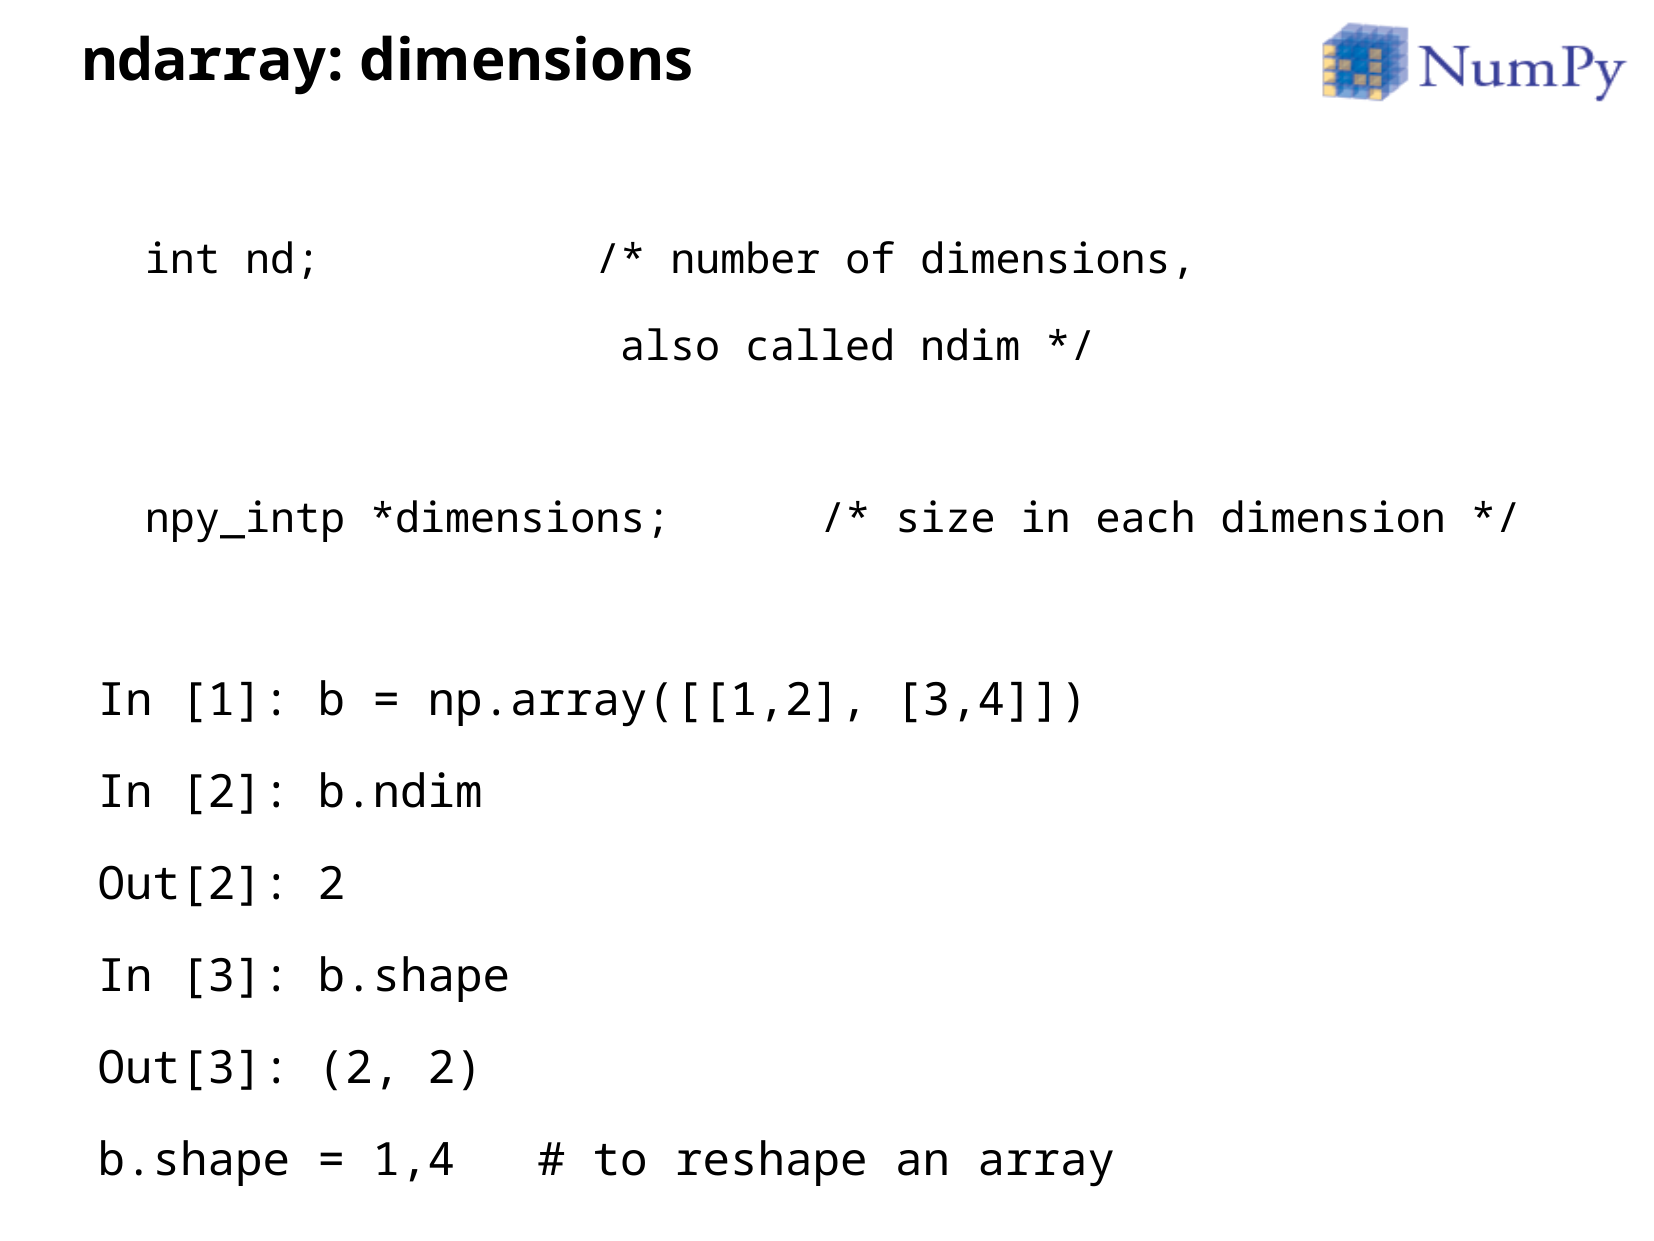

# ndarray: dimensions
 int nd; /* number of dimensions,
 also called ndim */
 npy_intp *dimensions; /* size in each dimension */
 In [1]: b = np.array([[1,2], [3,4]])
 In [2]: b.ndim
 Out[2]: 2
 In [3]: b.shape
 Out[3]: (2, 2)
 b.shape = 1,4 # to reshape an array